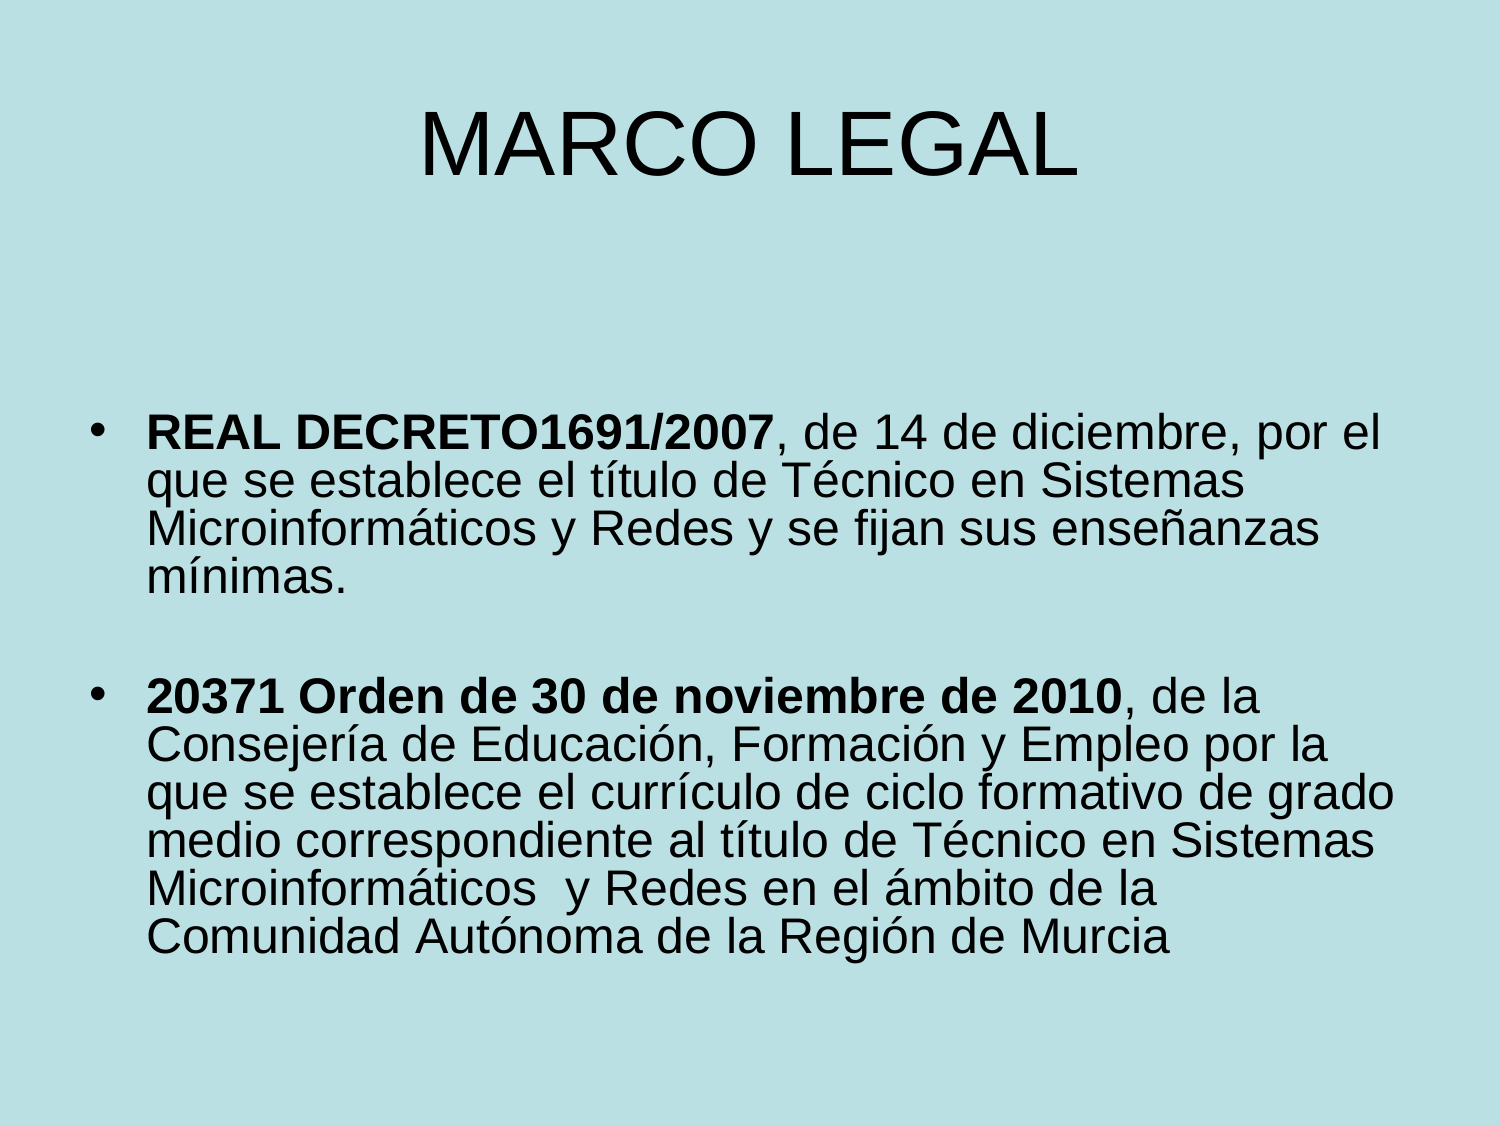

# MARCO LEGAL
REAL DECRETO1691/2007, de 14 de diciembre, por el que se establece el título de Técnico en Sistemas Microinformáticos y Redes y se fijan sus enseñanzas mínimas.
20371 Orden de 30 de noviembre de 2010, de la Consejería de Educación, Formación y Empleo por la que se establece el currículo de ciclo formativo de grado medio correspondiente al título de Técnico en Sistemas Microinformáticos y Redes en el ámbito de la Comunidad Autónoma de la Región de Murcia